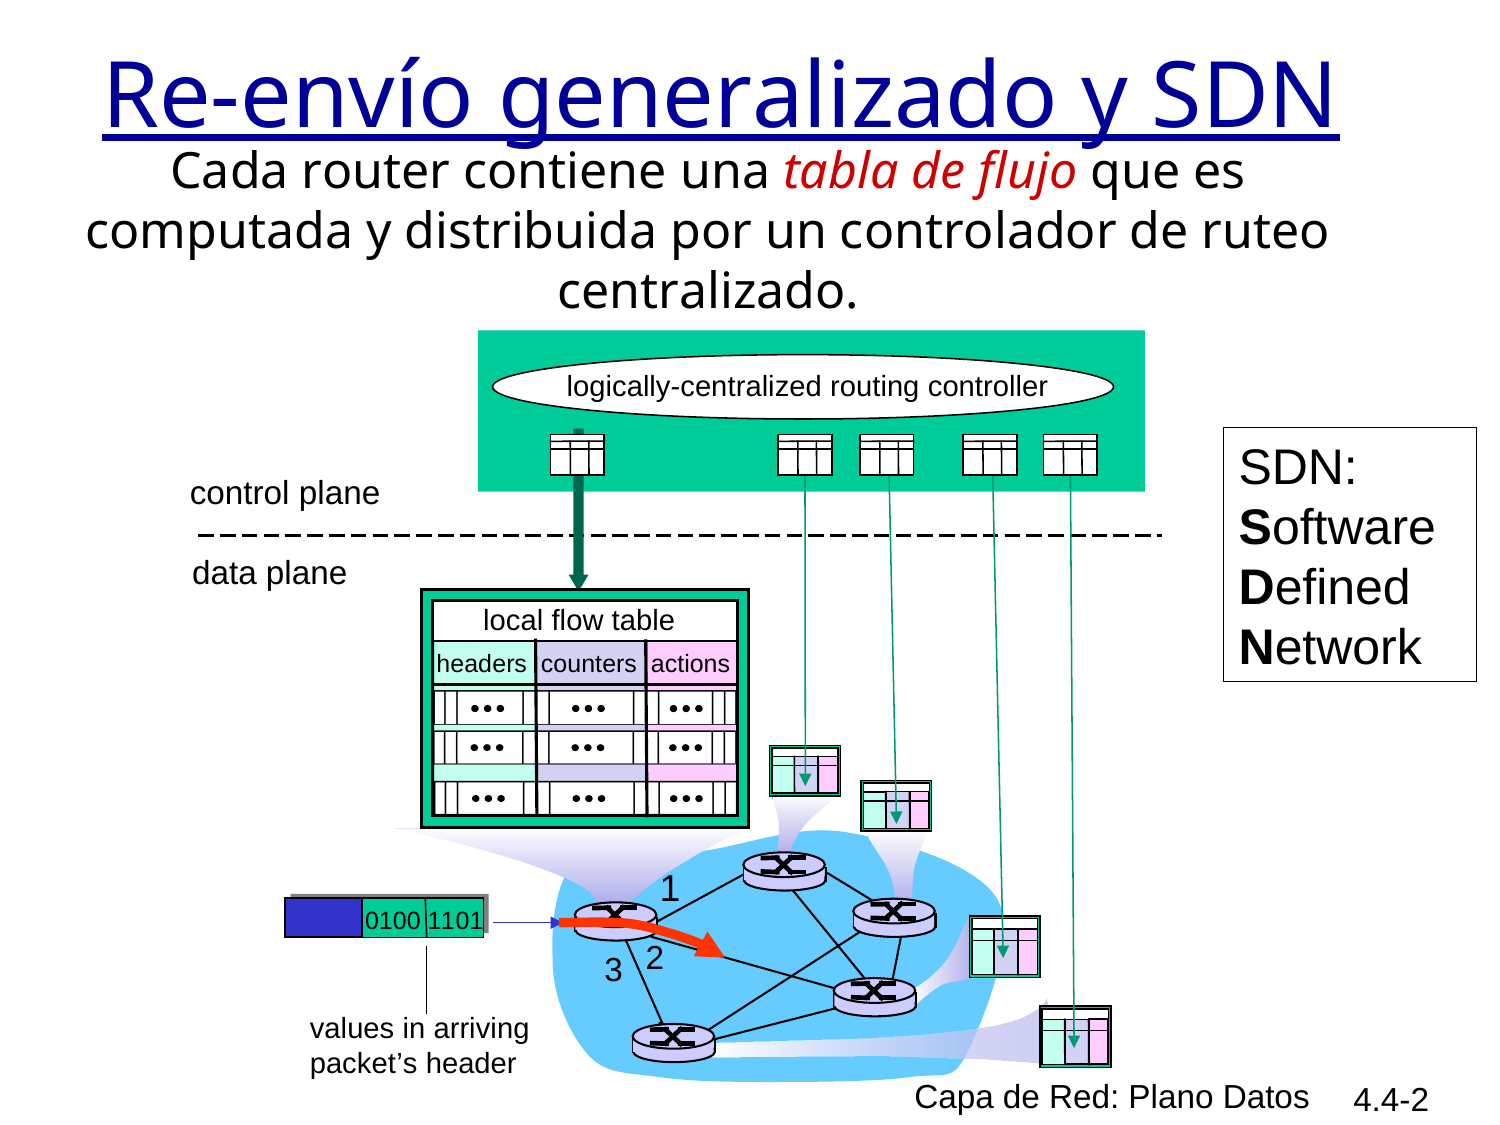

# Re-envío generalizado y SDN
Cada router contiene una tabla de flujo que es computada y distribuida por un controlador de ruteo centralizado.
logically-centralized routing controller
SDN: Software Defined Network
control plane
data plane
local flow table
headers counters actions
1
0100 1101
2
3
values in arriving
packet’s header
2